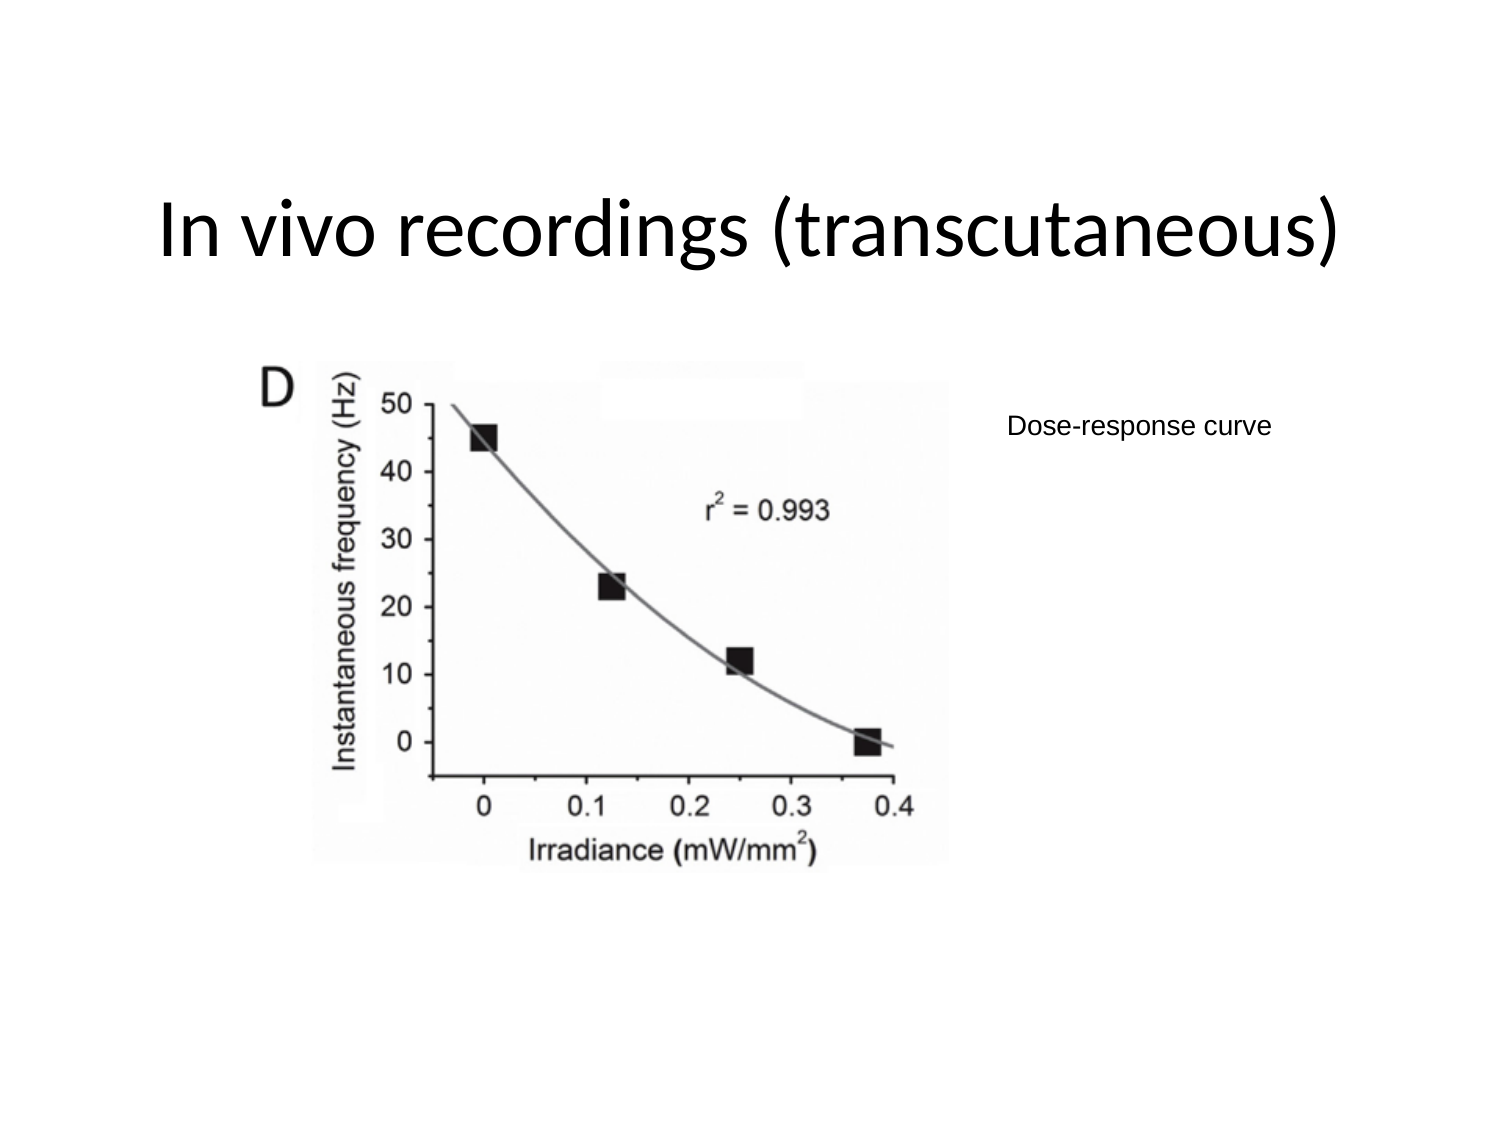

# In vivo recordings (transcutaneous)
Dose-response curve